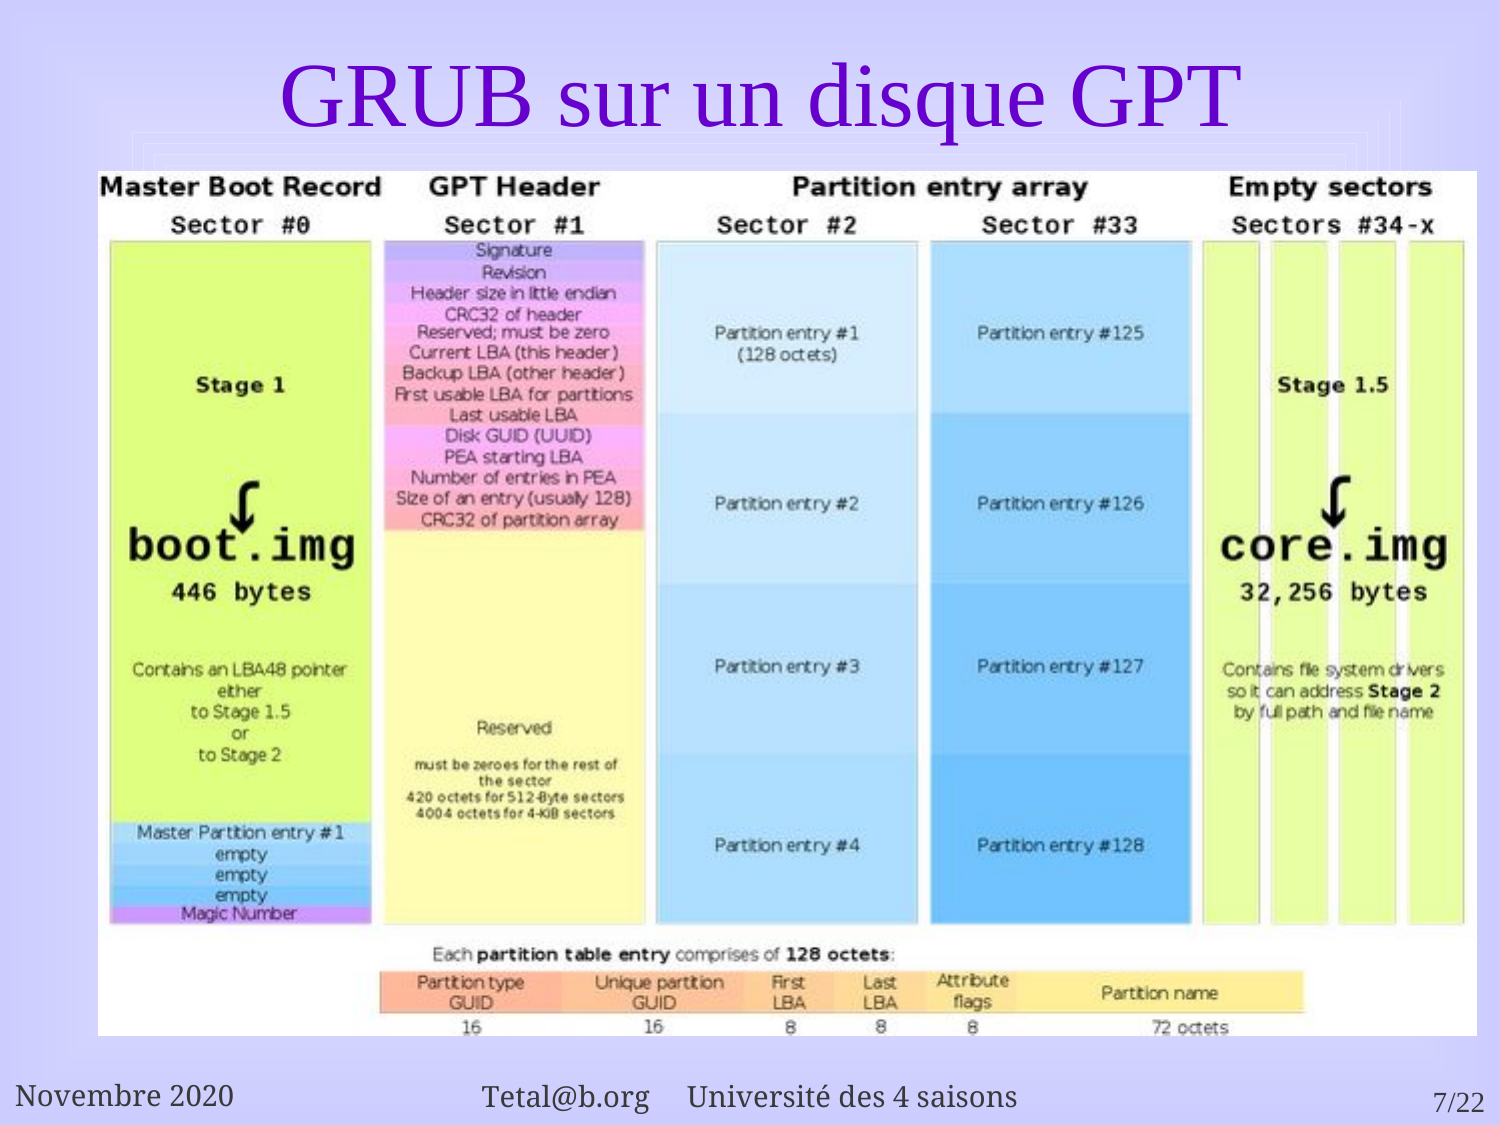

# GRUB sur un disque GPT
Novembre 2020
Tetal@b.org Université des 4 saisons
7